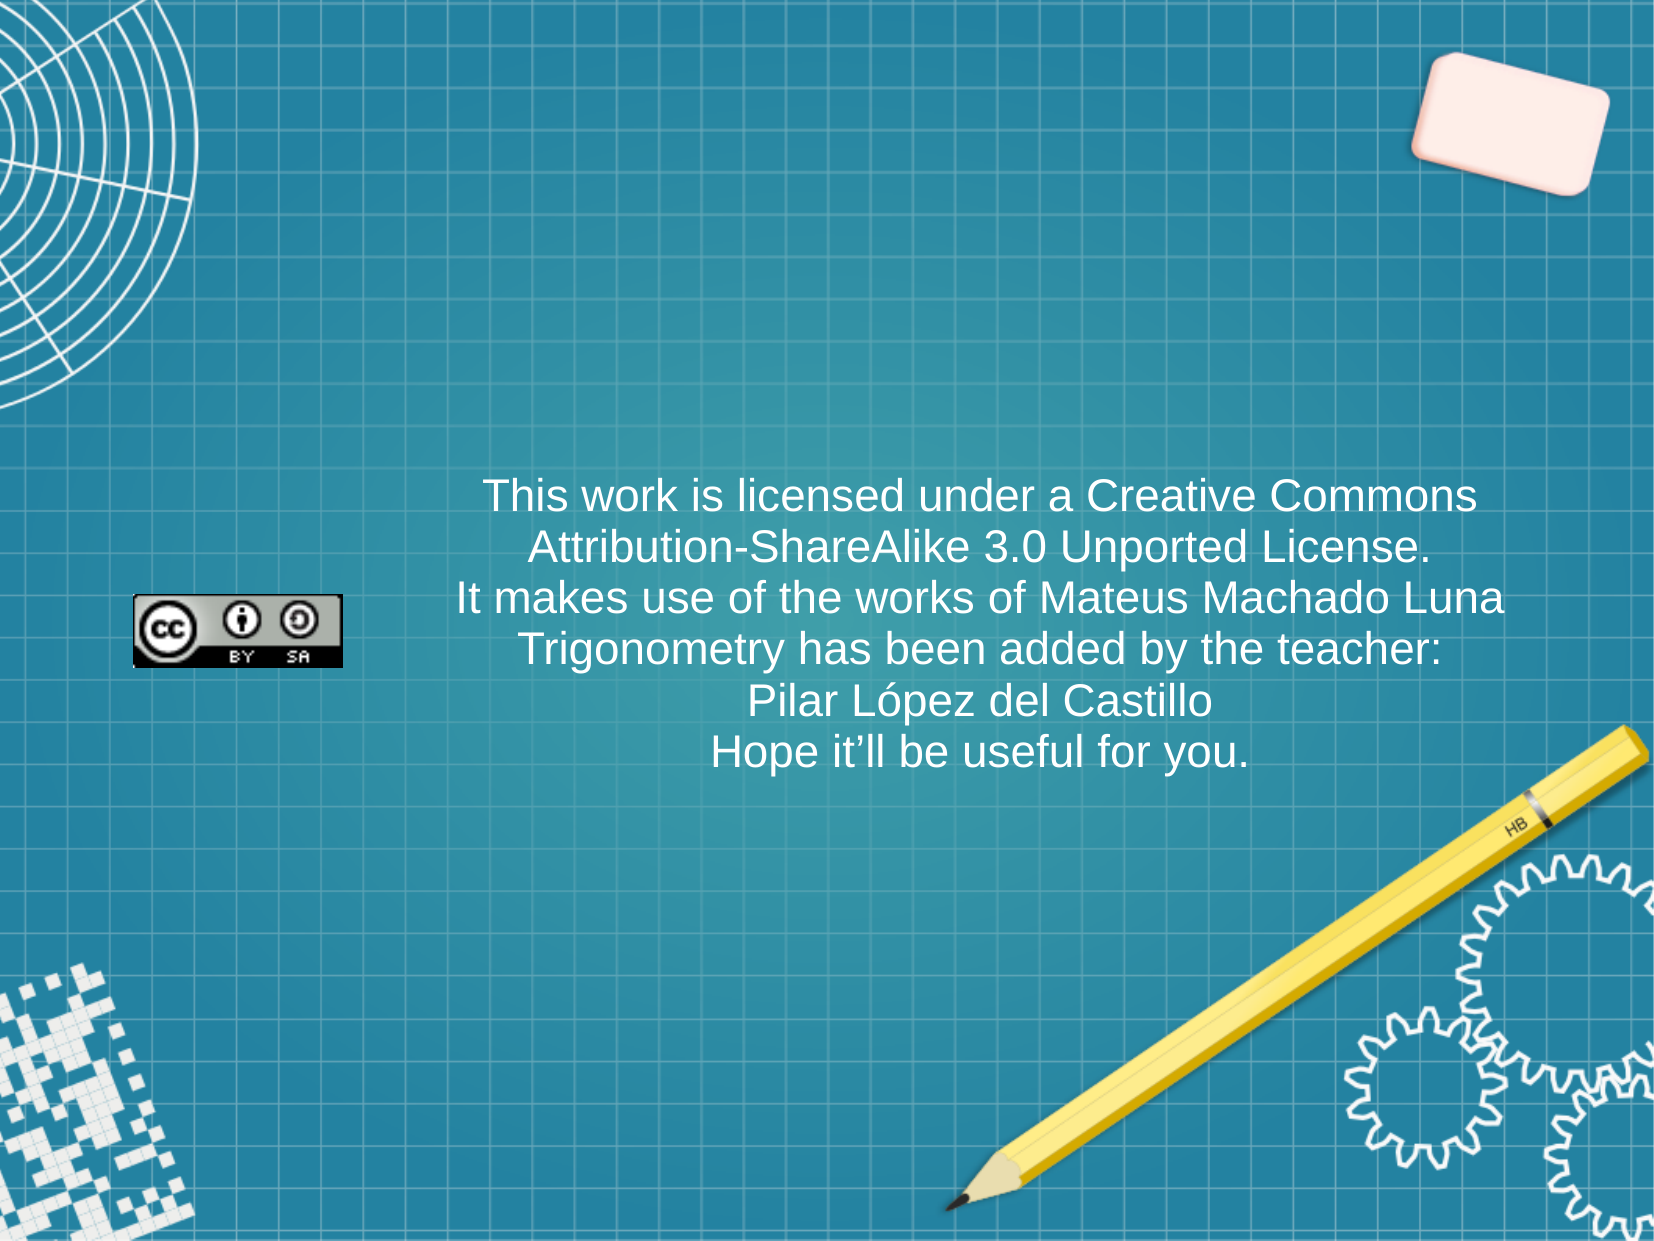

# This work is licensed under a Creative Commons Attribution-ShareAlike 3.0 Unported License. It makes use of the works of Mateus Machado Luna Trigonometry has been added by the teacher: Pilar López del Castillo Hope it’ll be useful for you.